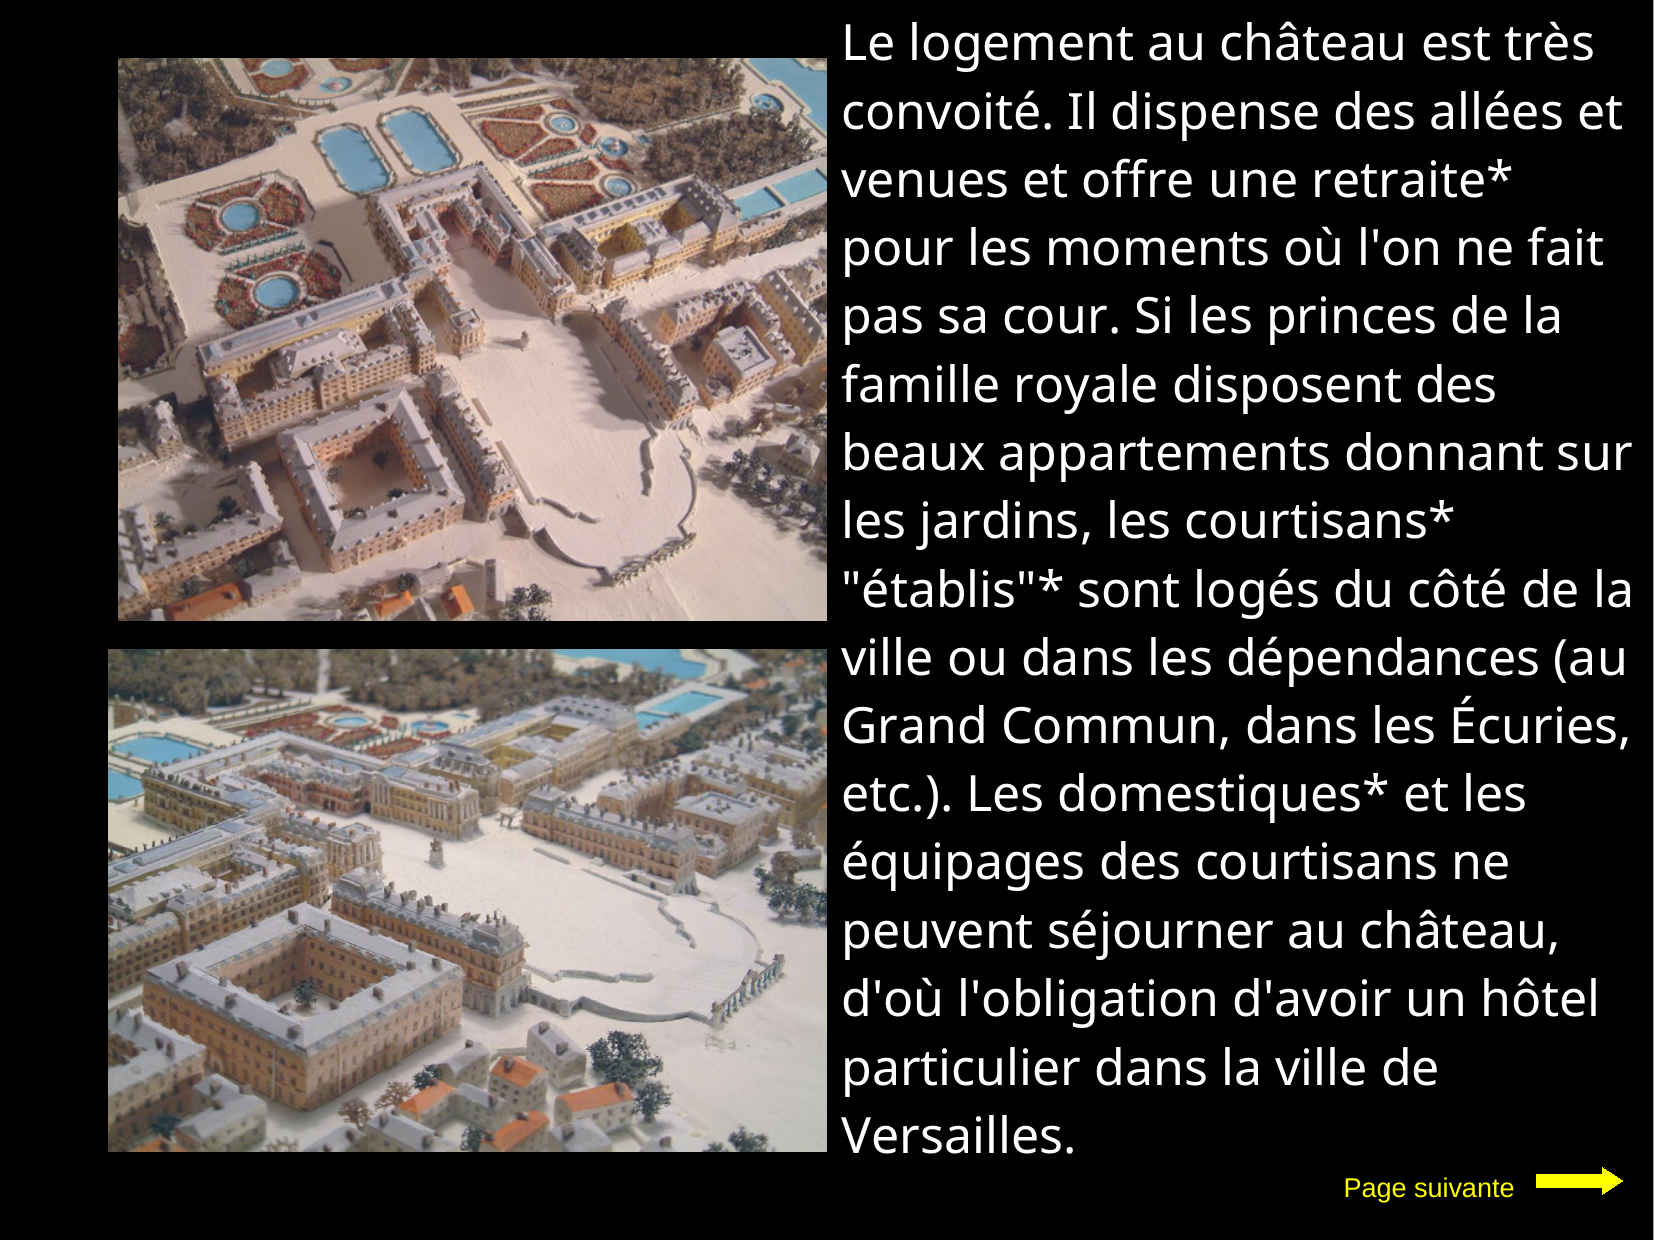

Le logement au château est très convoité. Il dispense des allées et venues et offre une retraite* pour les moments où l'on ne fait pas sa cour. Si les princes de la famille royale disposent des beaux appartements donnant sur les jardins, les courtisans* "établis"* sont logés du côté de la ville ou dans les dépendances (au Grand Commun, dans les Écuries, etc.). Les domestiques* et les équipages des courtisans ne peuvent séjourner au château, d'où l'obligation d'avoir un hôtel particulier dans la ville de Versailles.
Page suivante